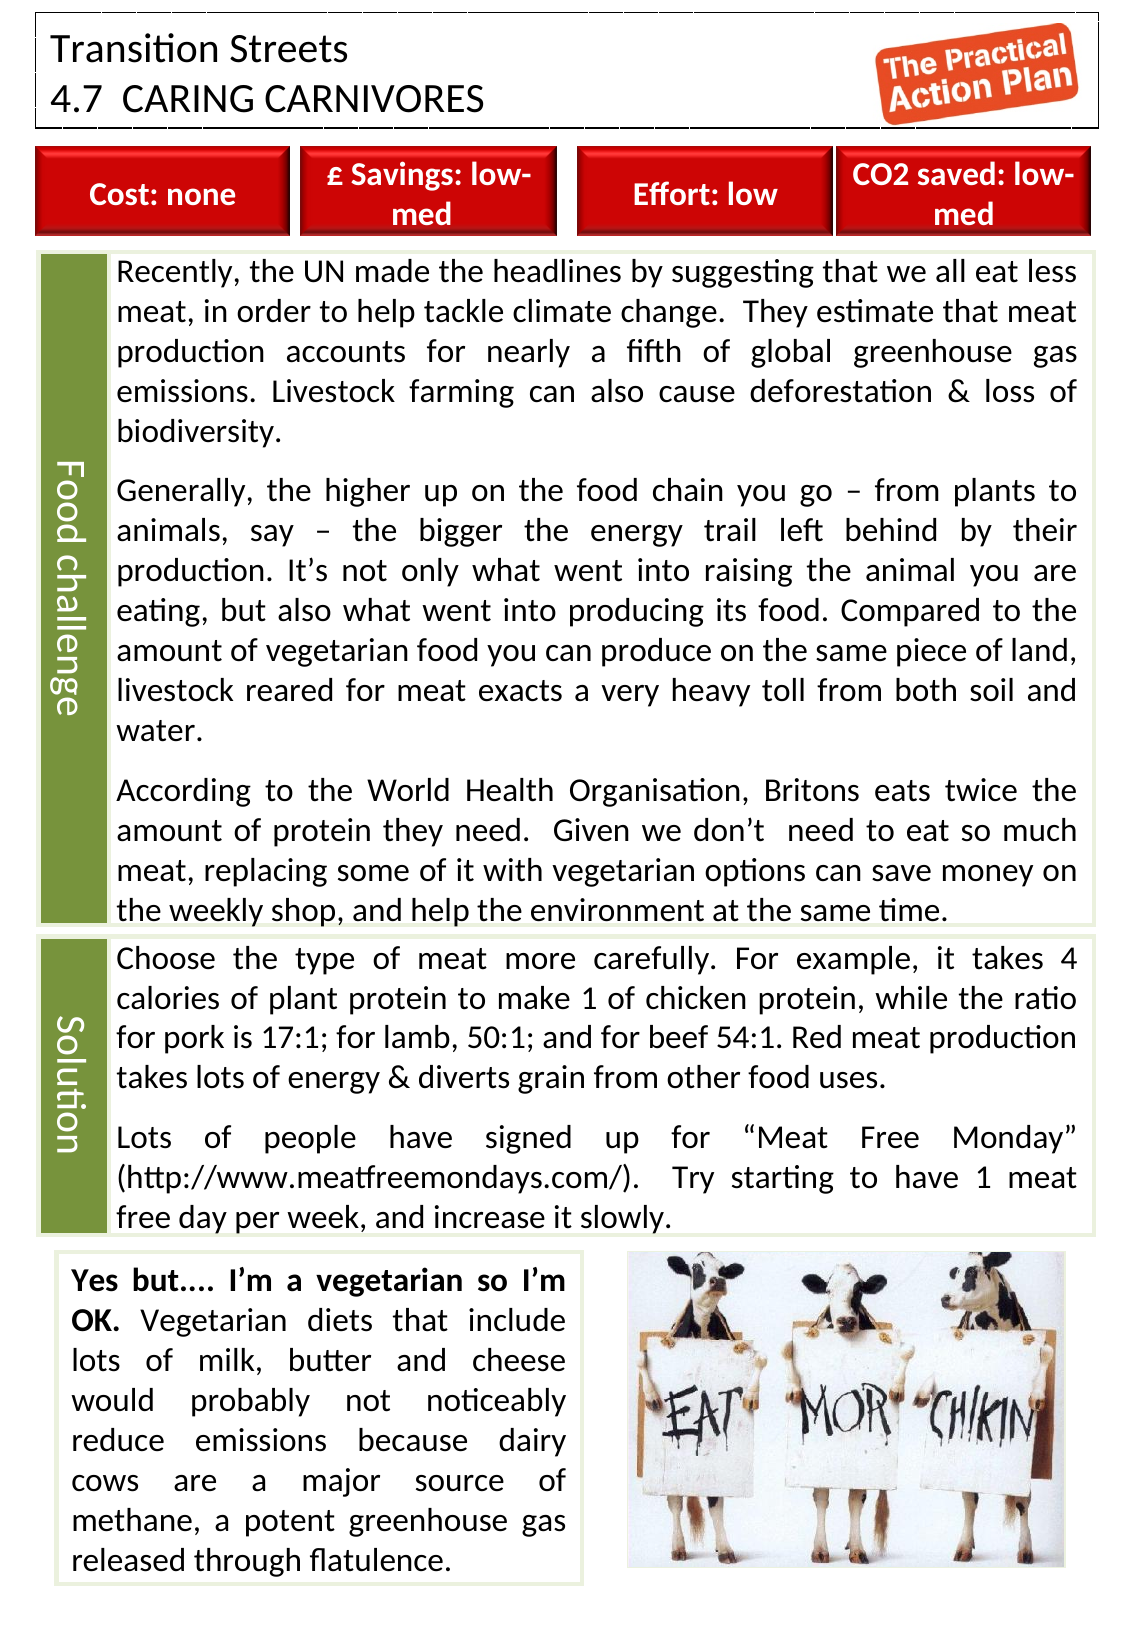

Transition Streets
4.7 CARING CARNIVORES
Cost: none
£ Savings: low-med
Effort: low
CO2 saved: low-med
Food challenge
Recently, the UN made the headlines by suggesting that we all eat less meat, in order to help tackle climate change. They estimate that meat production accounts for nearly a fifth of global greenhouse gas emissions. Livestock farming can also cause deforestation & loss of biodiversity.
Generally, the higher up on the food chain you go – from plants to animals, say – the bigger the energy trail left behind by their production. It’s not only what went into raising the animal you are eating, but also what went into producing its food. Compared to the amount of vegetarian food you can produce on the same piece of land, livestock reared for meat exacts a very heavy toll from both soil and water.
According to the World Health Organisation, Britons eats twice the amount of protein they need. Given we don’t need to eat so much meat, replacing some of it with vegetarian options can save money on the weekly shop, and help the environment at the same time.
Solution
Choose the type of meat more carefully. For example, it takes 4 calories of plant protein to make 1 of chicken protein, while the ratio for pork is 17:1; for lamb, 50:1; and for beef 54:1. Red meat production takes lots of energy & diverts grain from other food uses.
Lots of people have signed up for “Meat Free Monday” (http://www.meatfreemondays.com/). Try starting to have 1 meat free day per week, and increase it slowly.
Yes but.... I’m a vegetarian so I’m OK. Vegetarian diets that include lots of milk, butter and cheese would probably not noticeably reduce emissions because dairy cows are a major source of methane, a potent greenhouse gas released through flatulence.